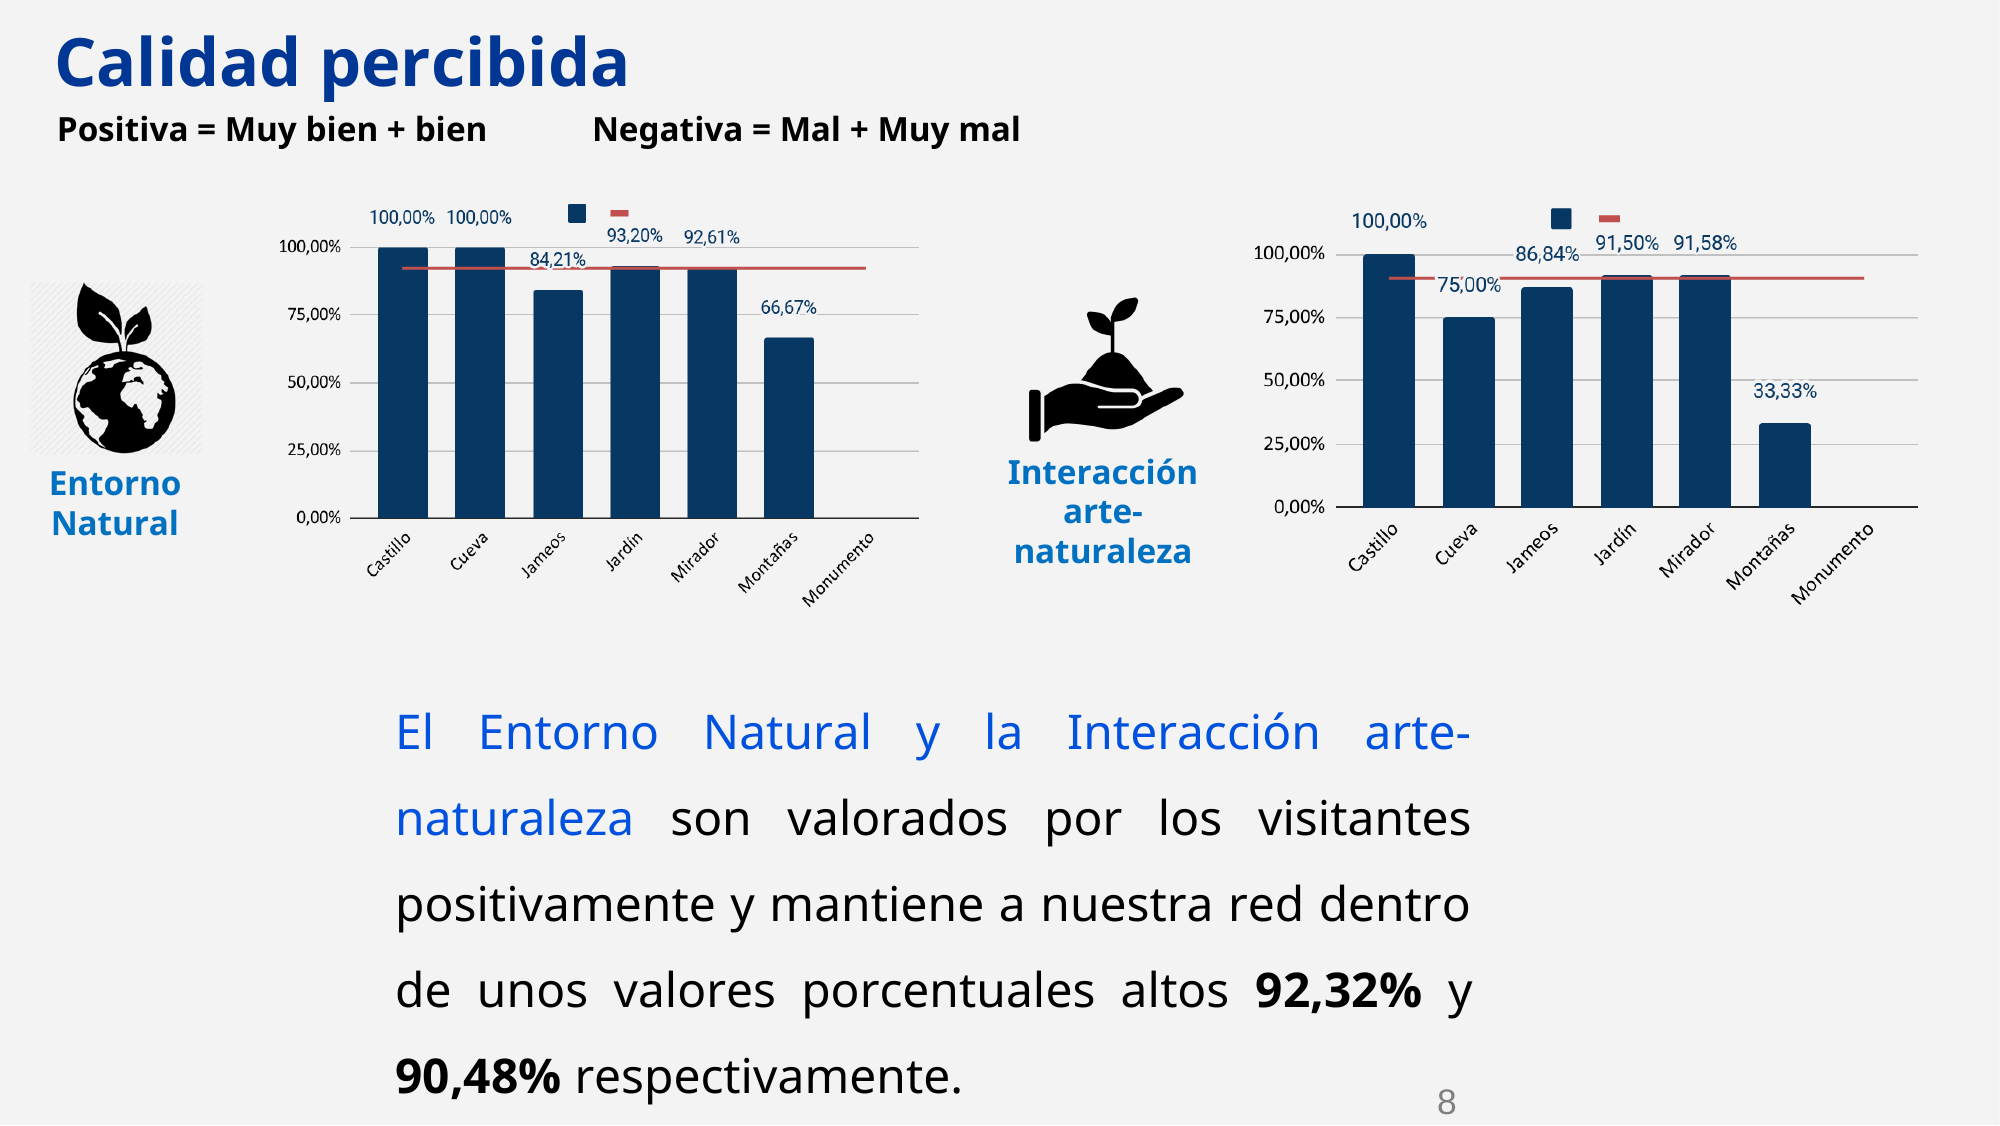

Calidad percibida
Positiva = Muy bien + bien Negativa = Mal + Muy mal
Interacción
arte-naturaleza
Entorno Natural
El Entorno Natural y la Interacción arte-naturaleza son valorados por los visitantes positivamente y mantiene a nuestra red dentro de unos valores porcentuales altos 92,32% y 90,48% respectivamente.